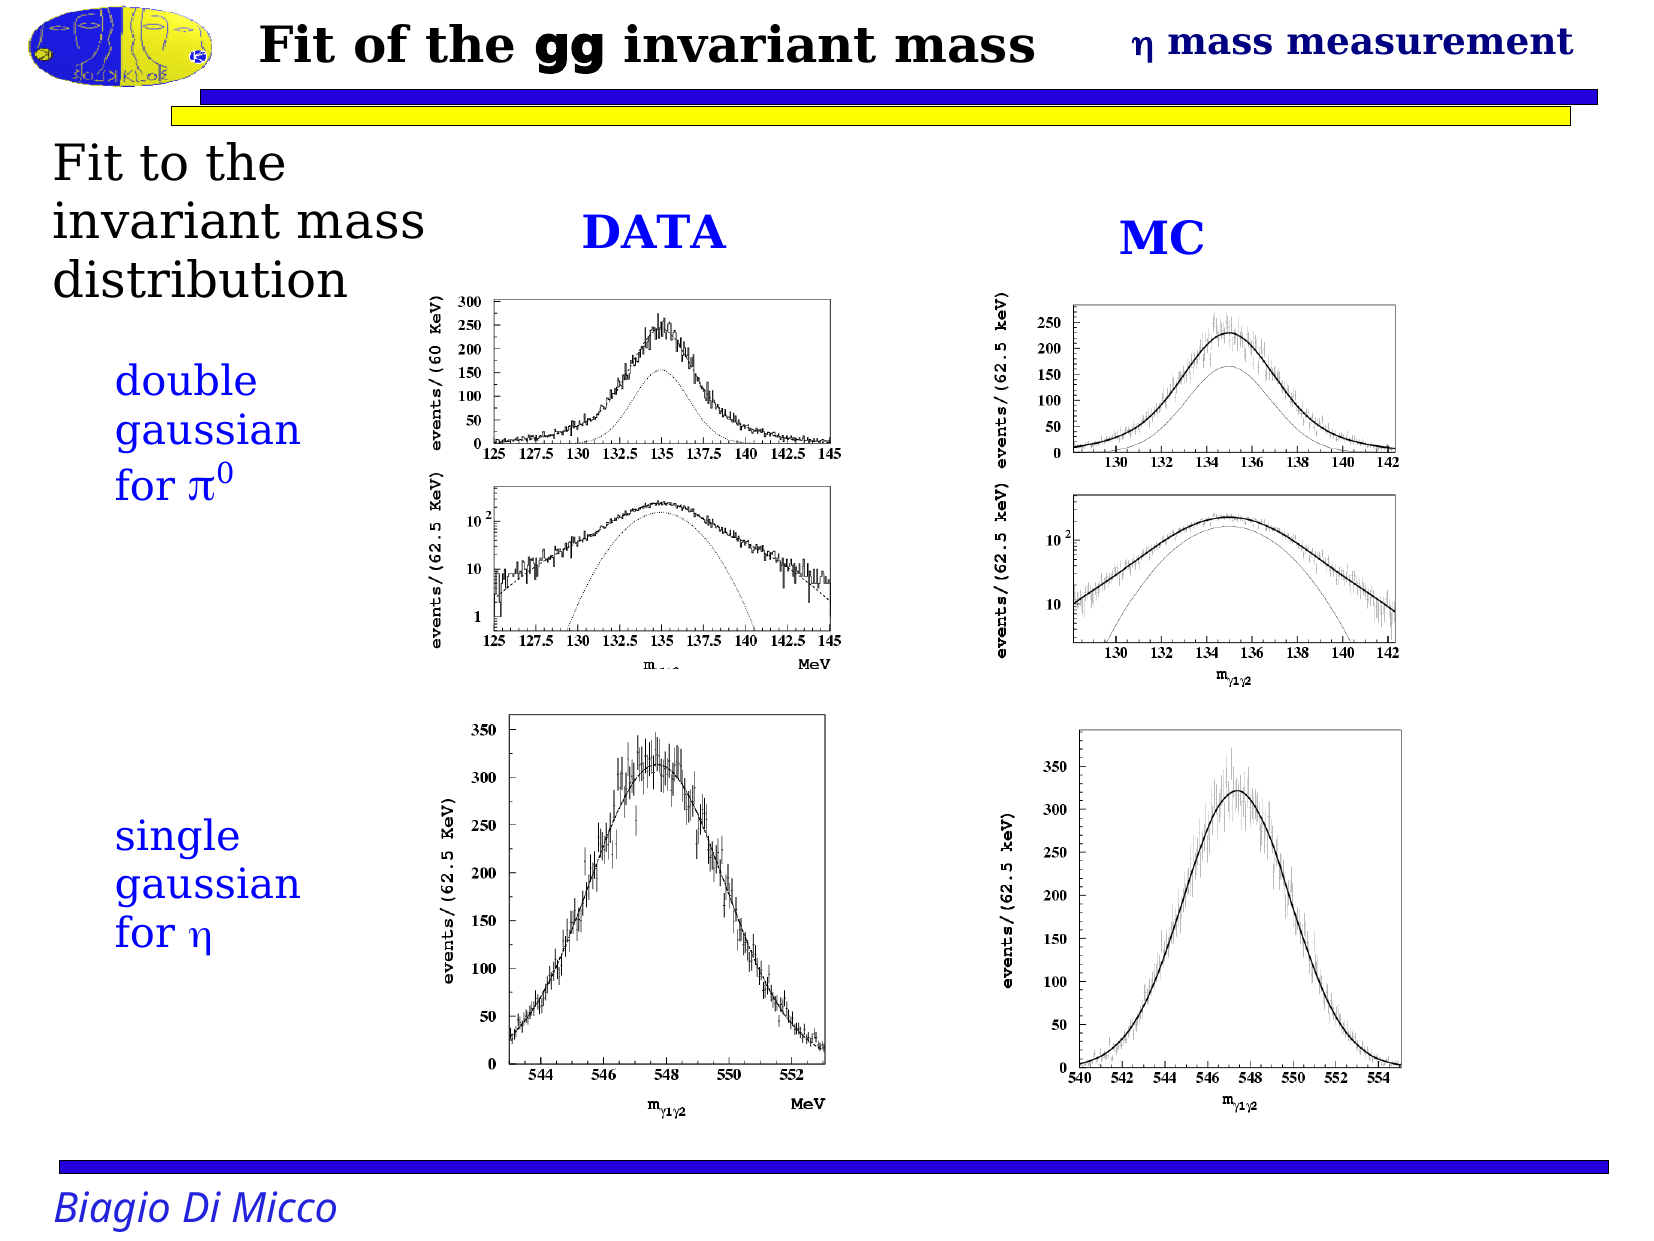

Fit of the gg invariant mass
Fit to the invariant mass distribution
DATA
MC
double gaussian for p0
single gaussian for h